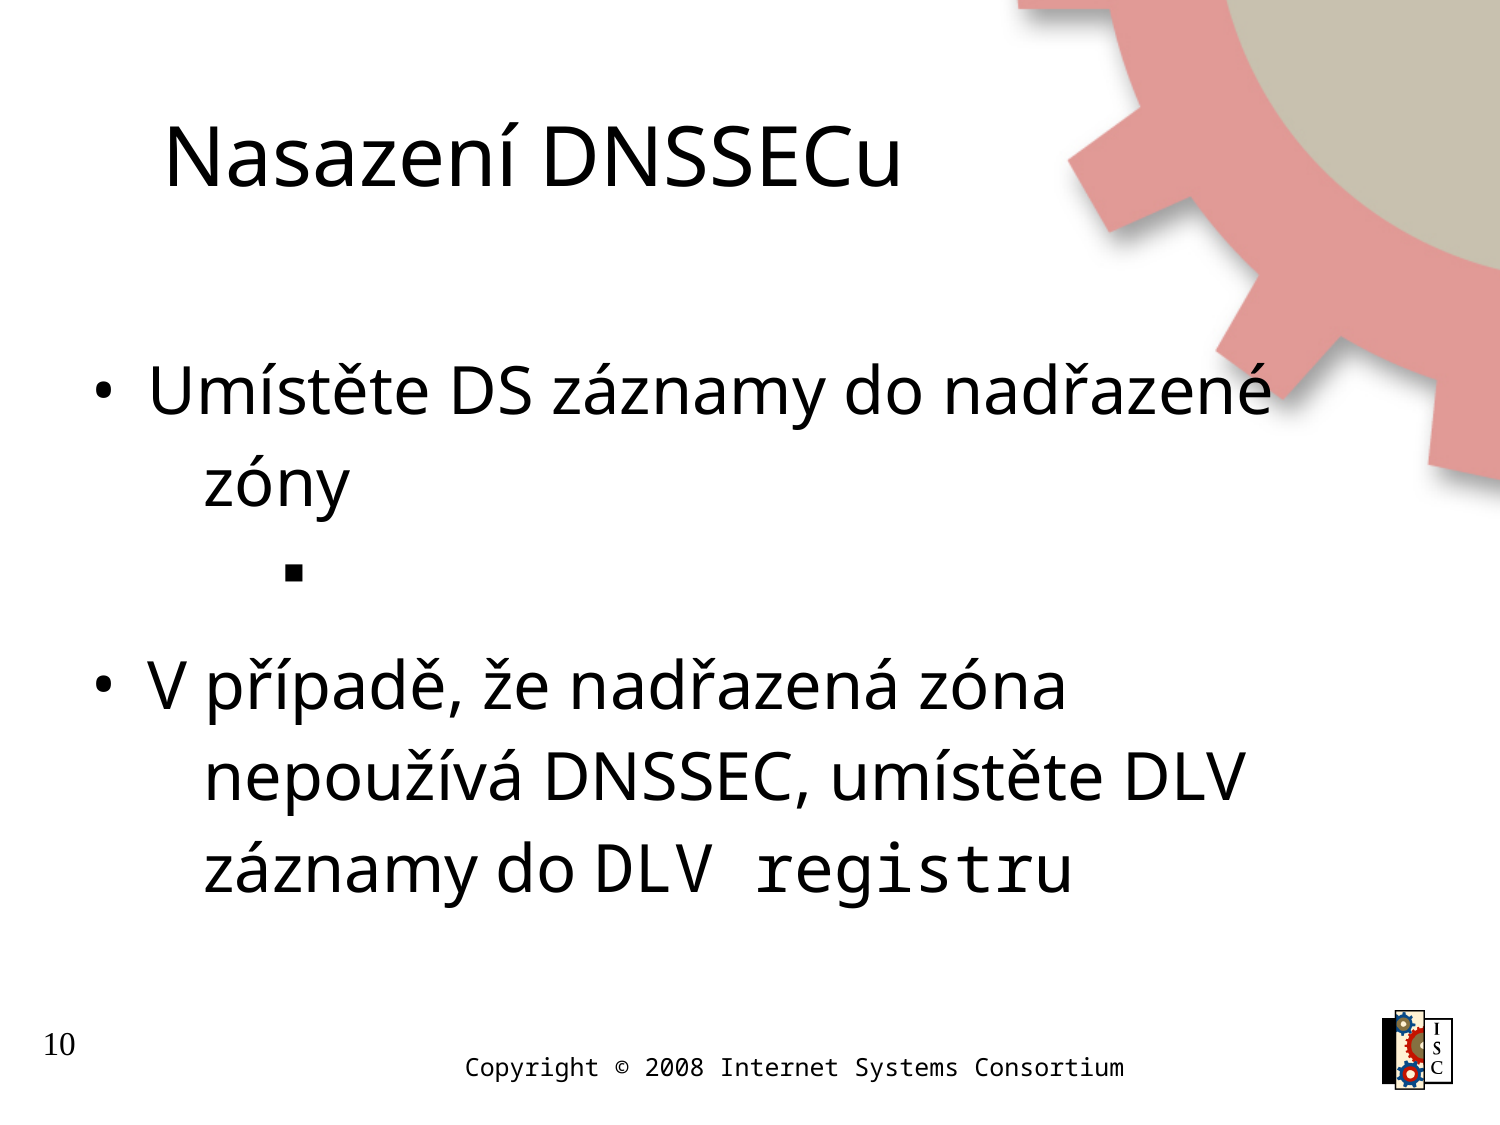

# Nasazení DNSSECu
Umístěte DS záznamy do nadřazené zóny
V případě, že nadřazená zóna nepoužívá DNSSEC, umístěte DLV záznamy do DLV registru